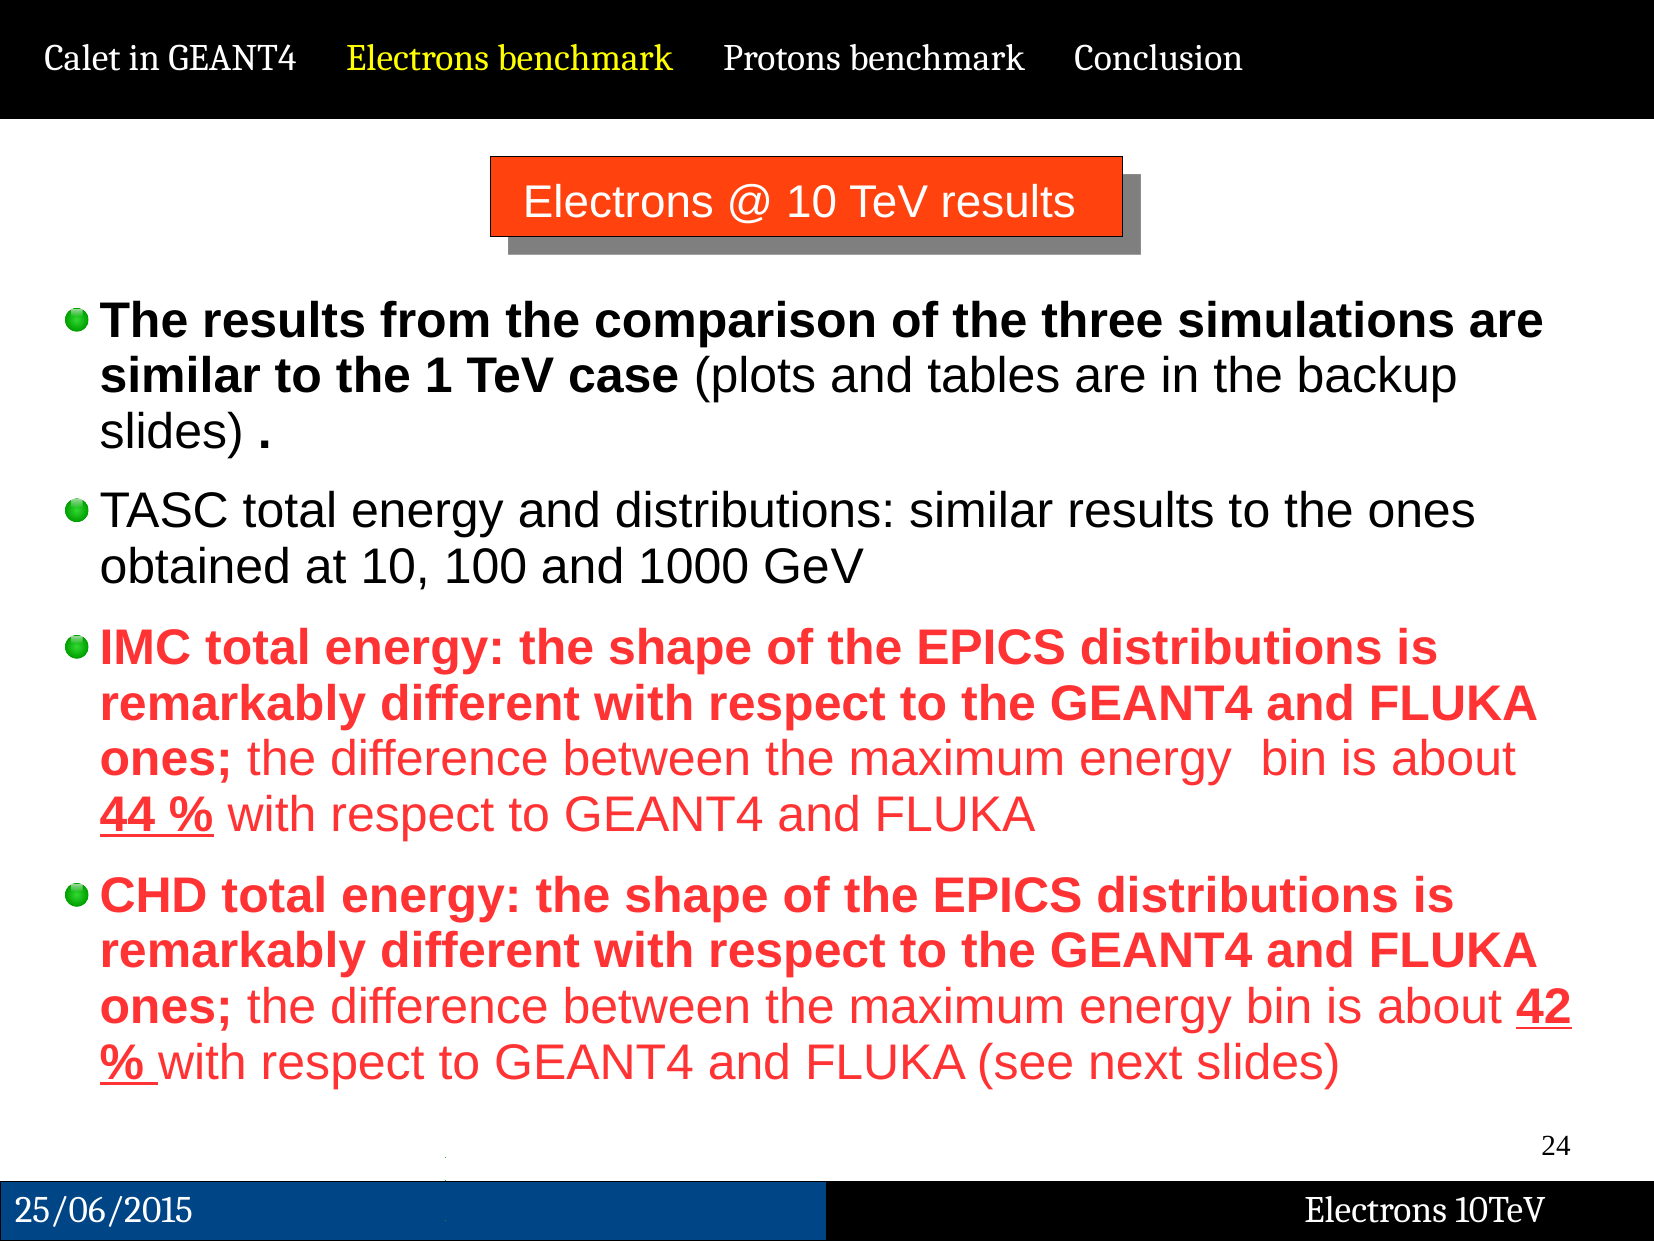

Calet in GEANT4 Electrons benchmark Protons benchmark Conclusion
Electrons @ 10 TeV results
The results from the comparison of the three simulations are similar to the 1 TeV case (plots and tables are in the backup slides) .
TASC total energy and distributions: similar results to the ones obtained at 10, 100 and 1000 GeV
IMC total energy: the shape of the EPICS distributions is remarkably different with respect to the GEANT4 and FLUKA ones; the difference between the maximum energy bin is about 44 % with respect to GEANT4 and FLUKA
CHD total energy: the shape of the EPICS distributions is remarkably different with respect to the GEANT4 and FLUKA ones; the difference between the maximum energy bin is about 42 % with respect to GEANT4 and FLUKA (see next slides)
24
25/06/2015
Electrons 10TeV